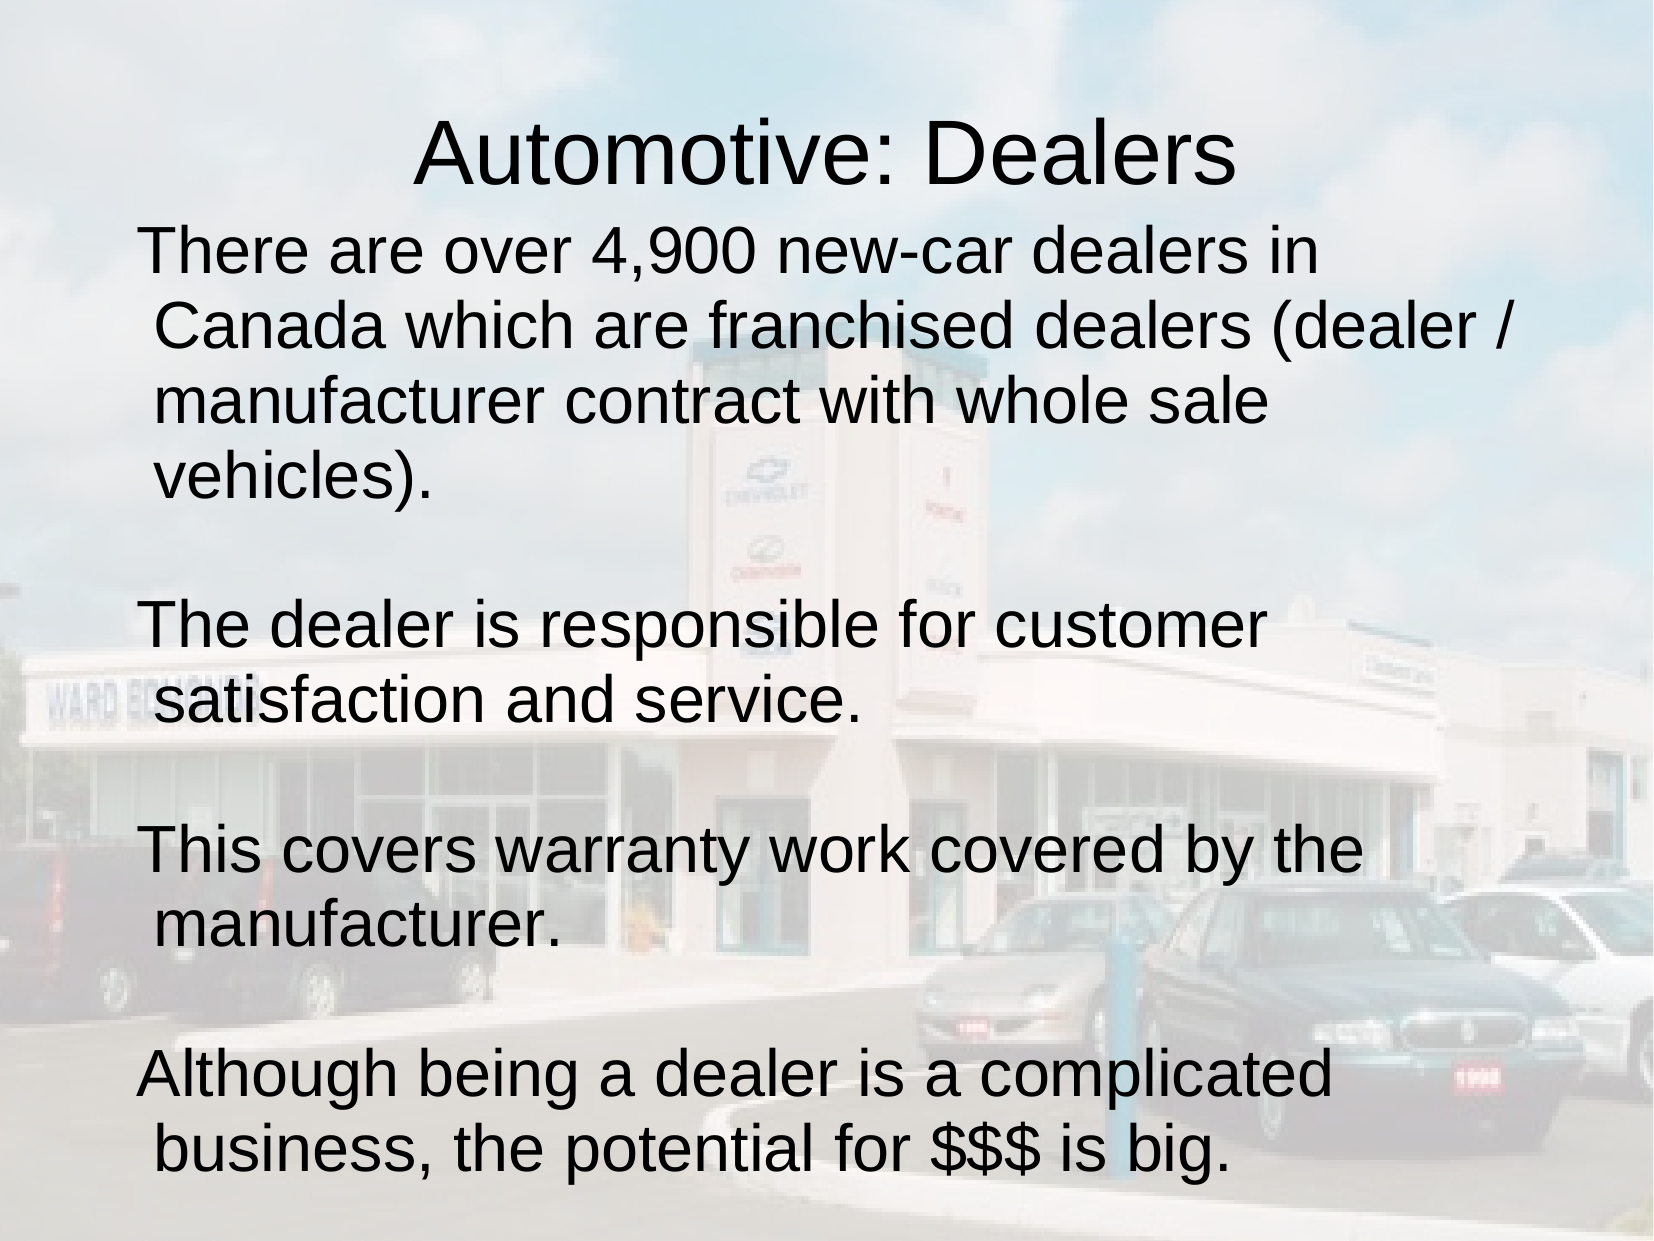

# Automotive: Dealers
 There are over 4,900 new-car dealers in Canada which are franchised dealers (dealer / manufacturer contract with whole sale vehicles).
 The dealer is responsible for customer satisfaction and service.
 This covers warranty work covered by the manufacturer.
 Although being a dealer is a complicated business, the potential for $$$ is big.